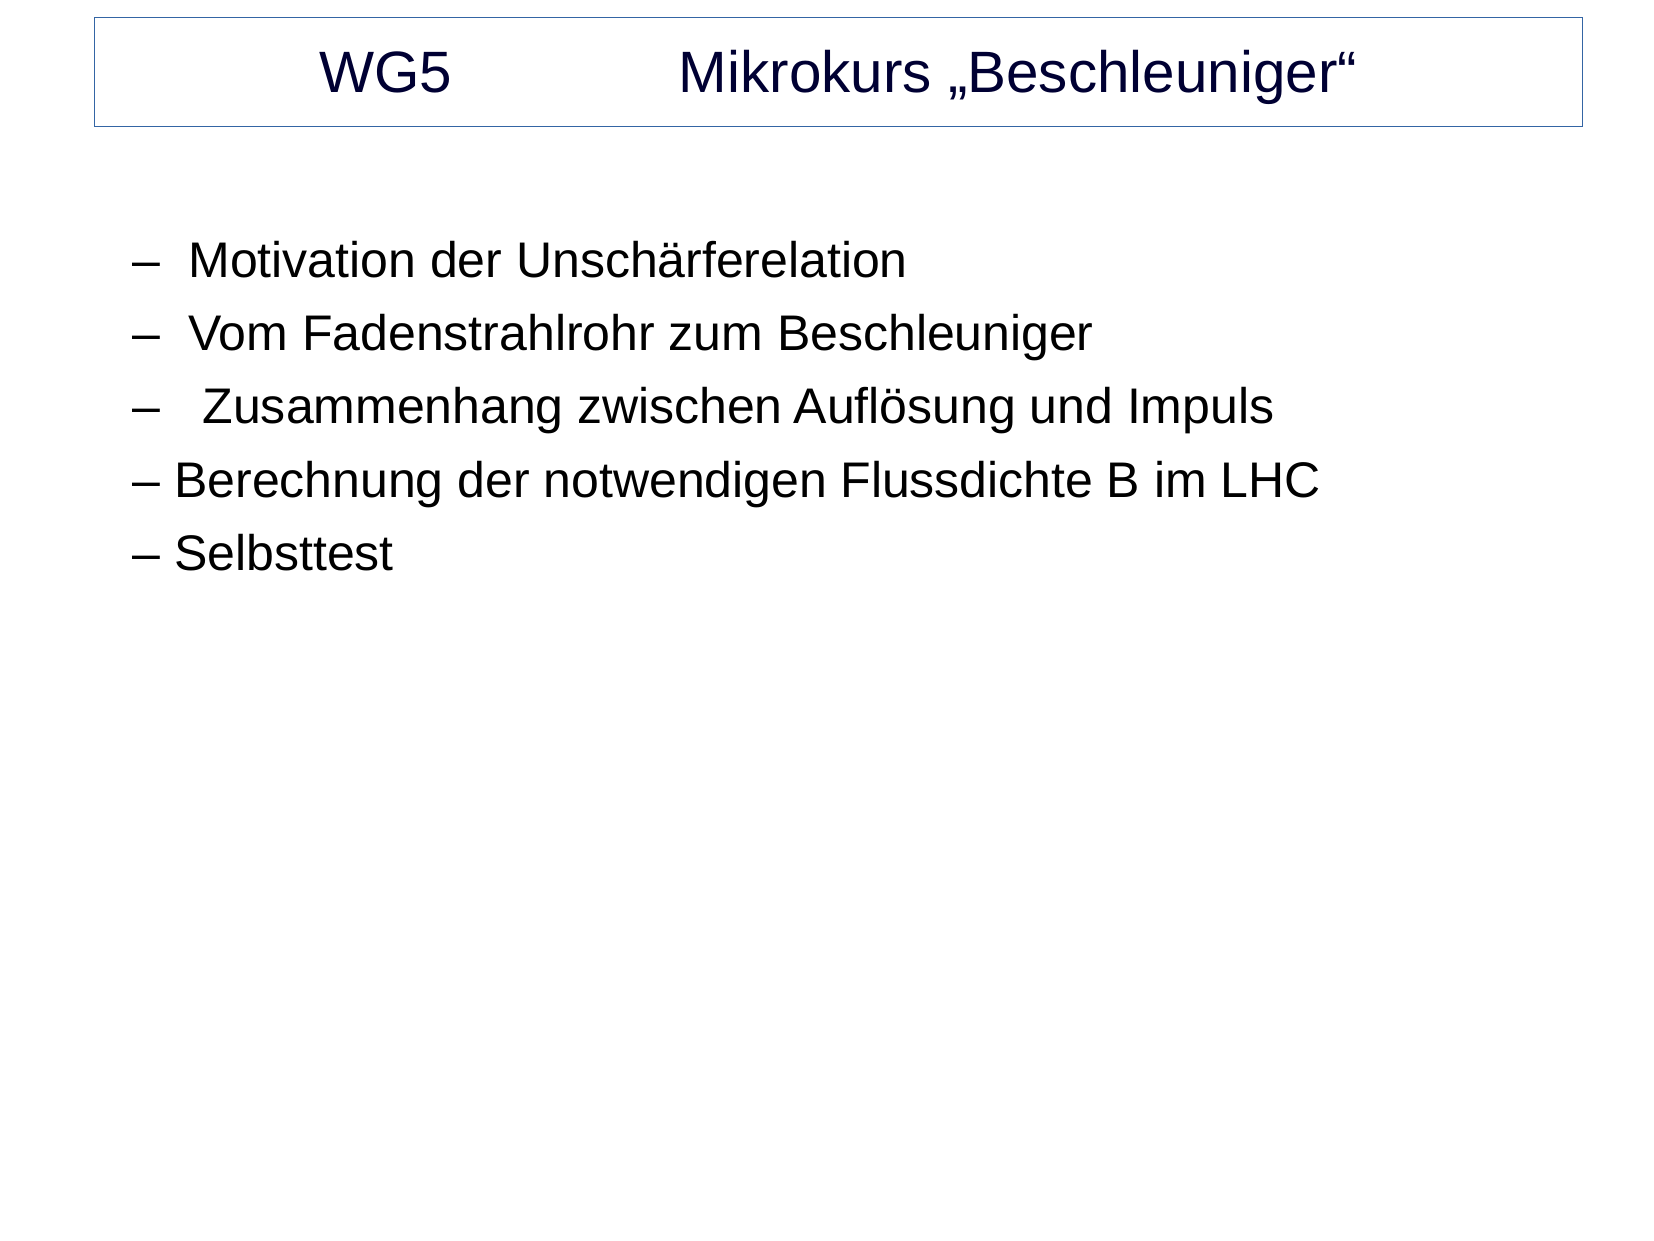

# WG5 Mikrokurs „Beschleuniger“
– Motivation der Unschärferelation
– Vom Fadenstrahlrohr zum Beschleuniger
– Zusammenhang zwischen Auflösung und Impuls
– Berechnung der notwendigen Flussdichte B im LHC
– Selbsttest